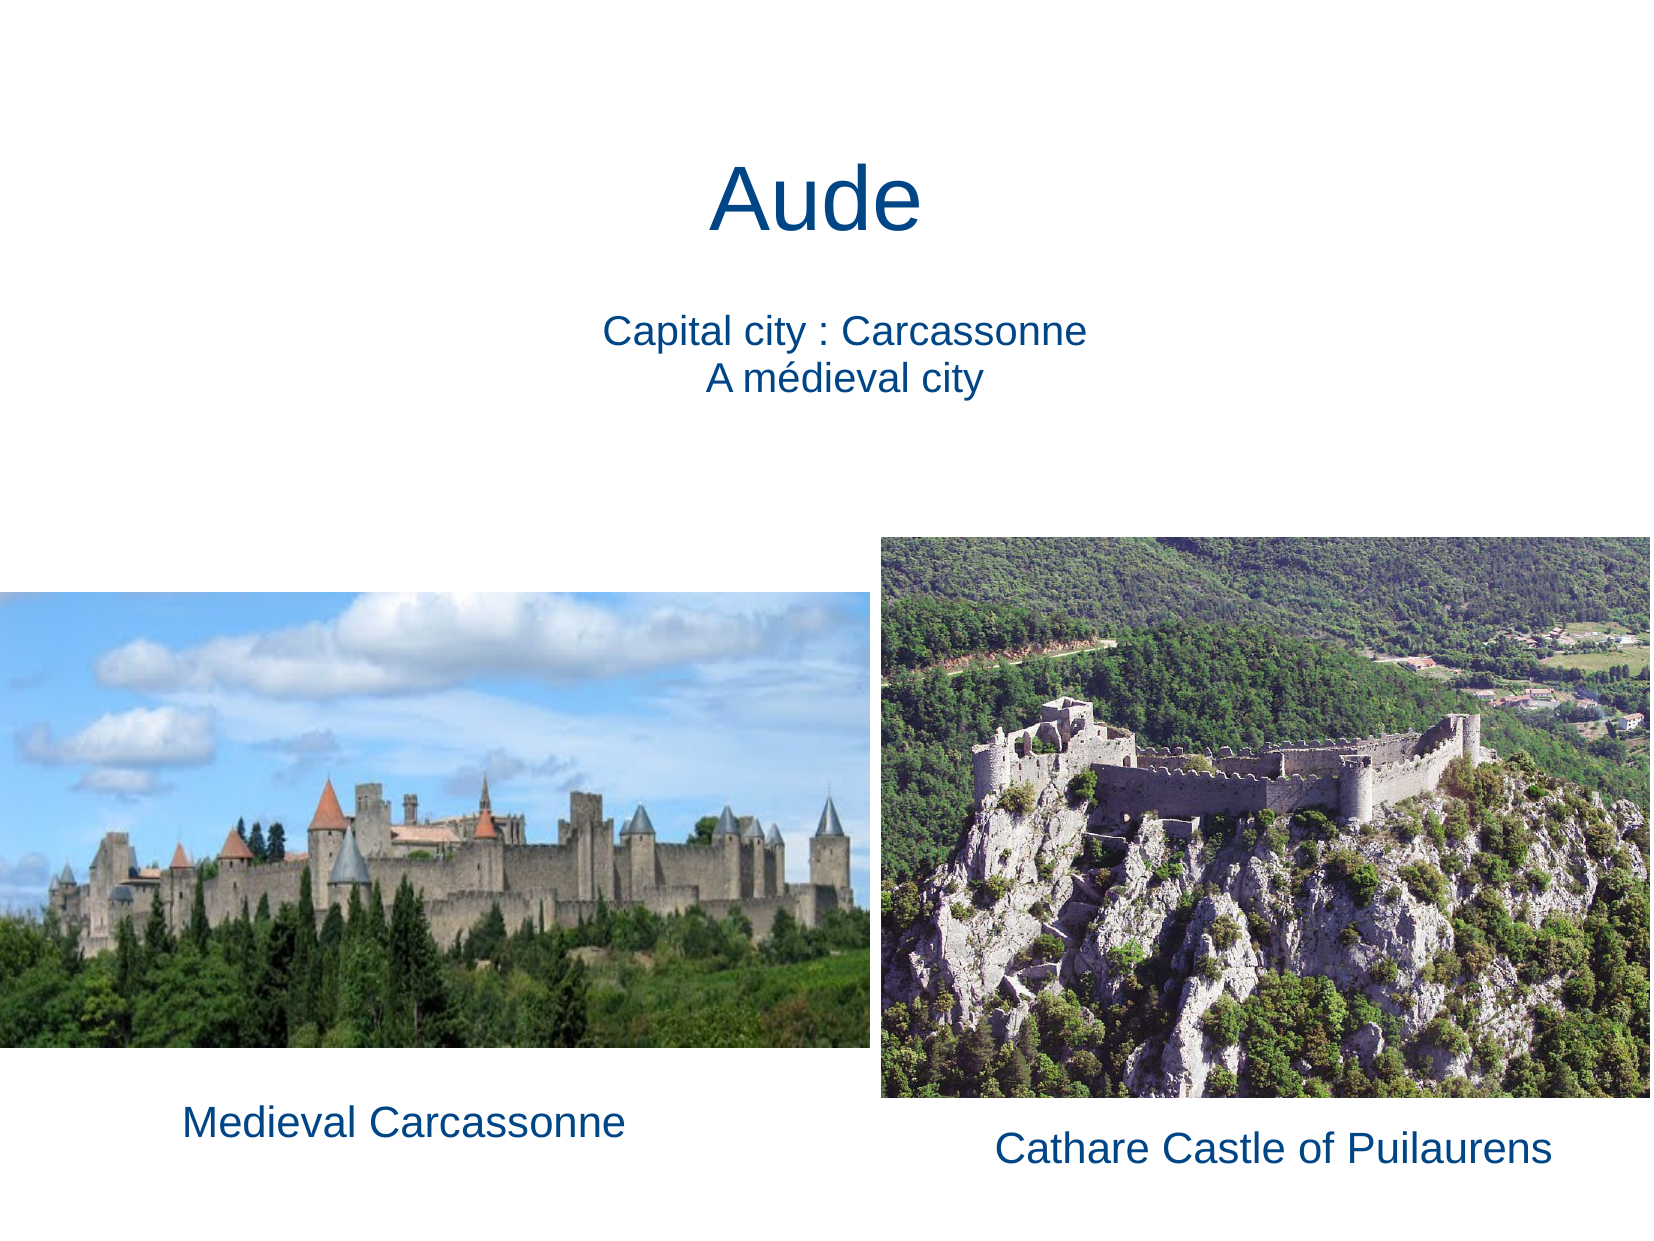

# Aude
Capital city : Carcassonne
A médieval city
Medieval Carcassonne
Cathare Castle of Puilaurens